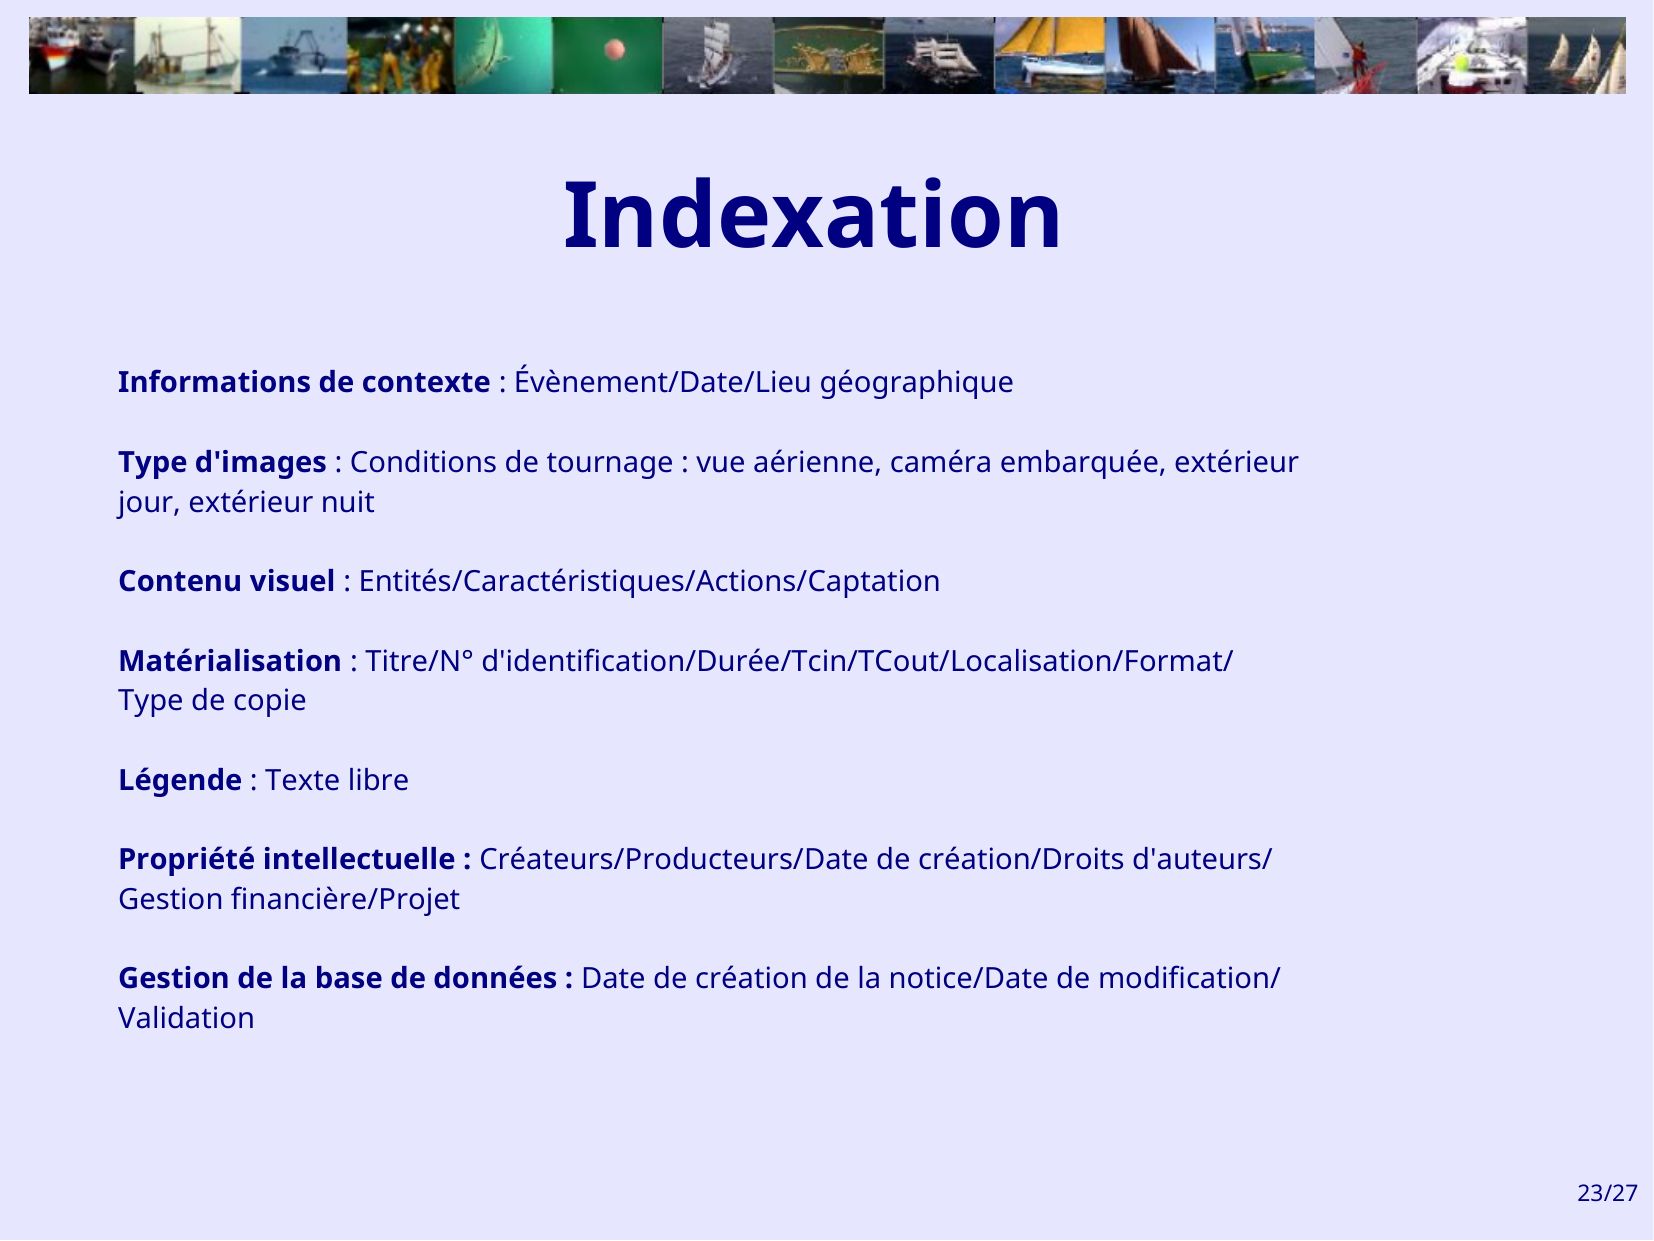

# Indexation
Informations de contexte : Évènement/Date/Lieu géographique
Type d'images : Conditions de tournage : vue aérienne, caméra embarquée, extérieur
jour, extérieur nuit
Contenu visuel : Entités/Caractéristiques/Actions/Captation
Matérialisation : Titre/N° d'identification/Durée/Tcin/TCout/Localisation/Format/
Type de copie
Légende : Texte libre
Propriété intellectuelle : Créateurs/Producteurs/Date de création/Droits d'auteurs/
Gestion financière/Projet
Gestion de la base de données : Date de création de la notice/Date de modification/
Validation